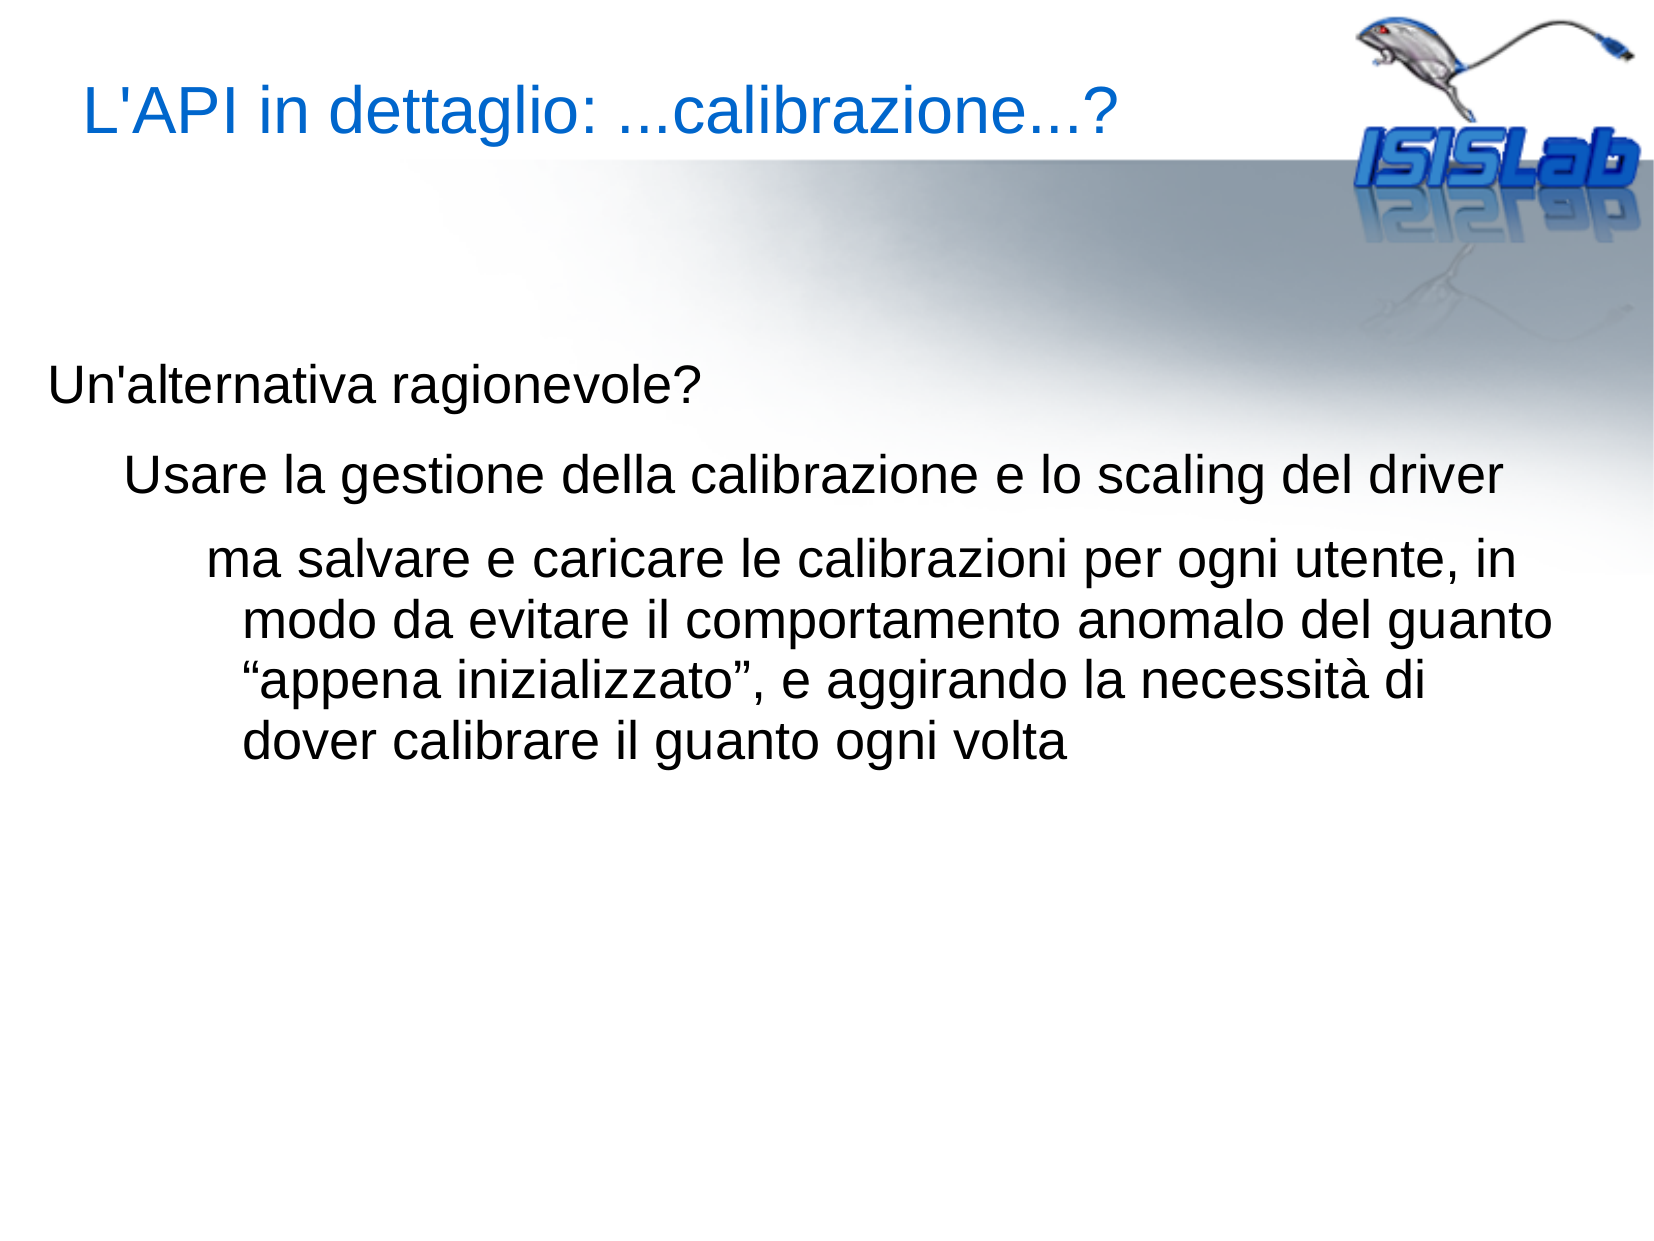

L'API in dettaglio: ...calibrazione...?
# Un'alternativa ragionevole?
Usare la gestione della calibrazione e lo scaling del driver
ma salvare e caricare le calibrazioni per ogni utente, in modo da evitare il comportamento anomalo del guanto “appena inizializzato”, e aggirando la necessità di dover calibrare il guanto ogni volta